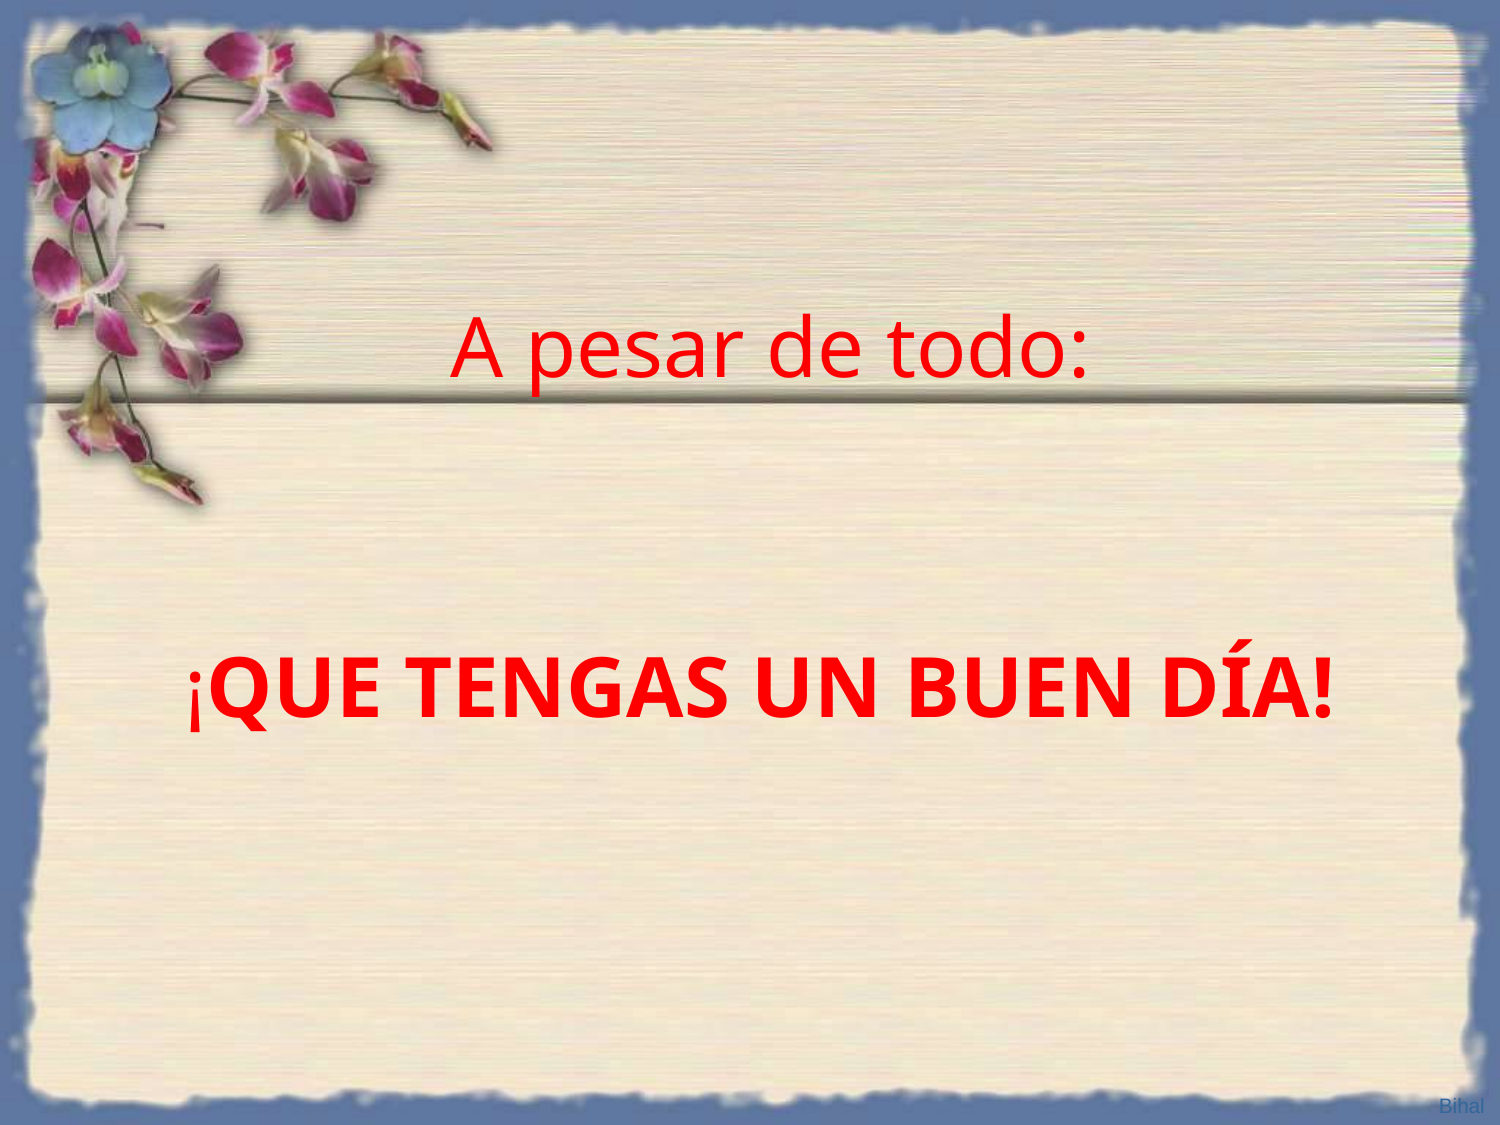

# A pesar de todo: ¡QUE TENGAS UN BUEN DÍA!
Bihal